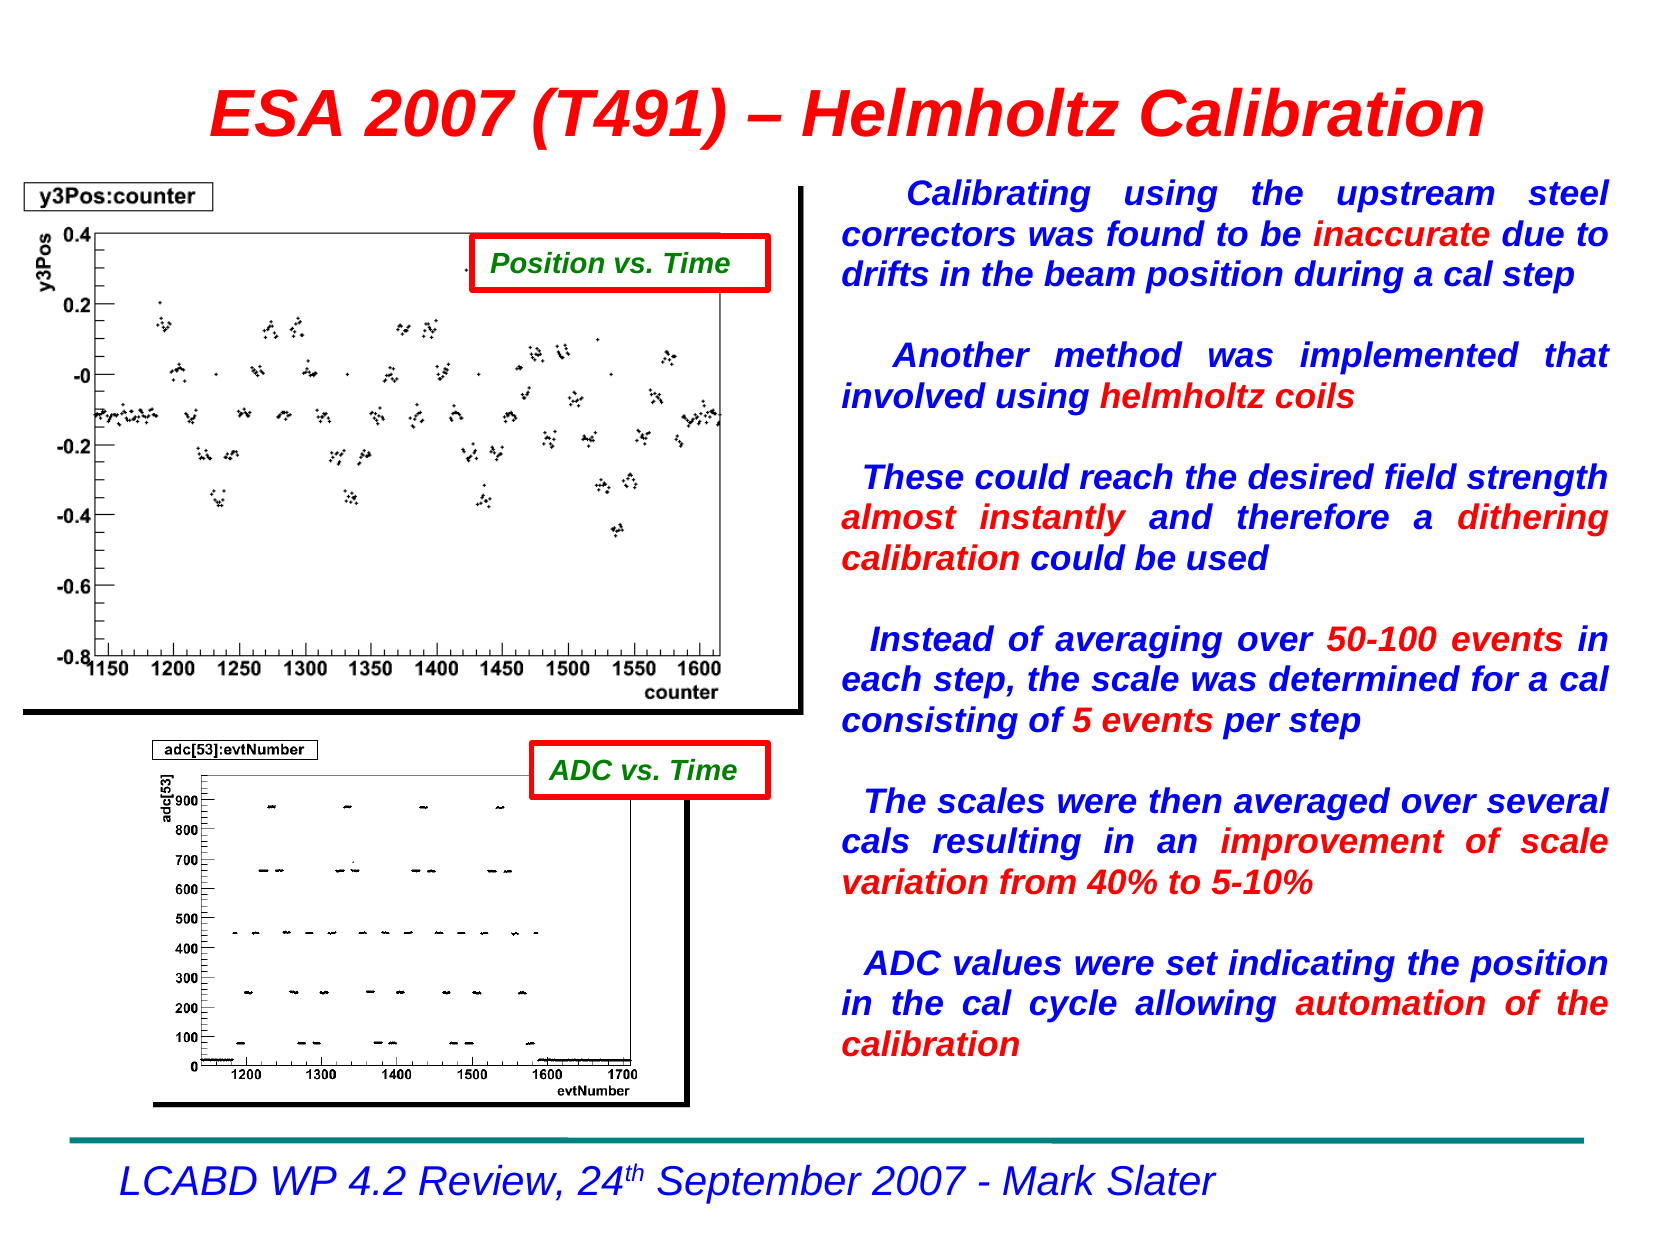

ESA 2007 (T491) – Helmholtz Calibration
 Calibrating using the upstream steel correctors was found to be inaccurate due to drifts in the beam position during a cal step
 Another method was implemented that involved using helmholtz coils
 These could reach the desired field strength almost instantly and therefore a dithering calibration could be used
 Instead of averaging over 50-100 events in each step, the scale was determined for a cal consisting of 5 events per step
 The scales were then averaged over several cals resulting in an improvement of scale variation from 40% to 5-10%
 ADC values were set indicating the position in the cal cycle allowing automation of the calibration
Position vs. Time
ADC vs. Time
LCABD WP 4.2 Review, 24th September 2007 - Mark Slater